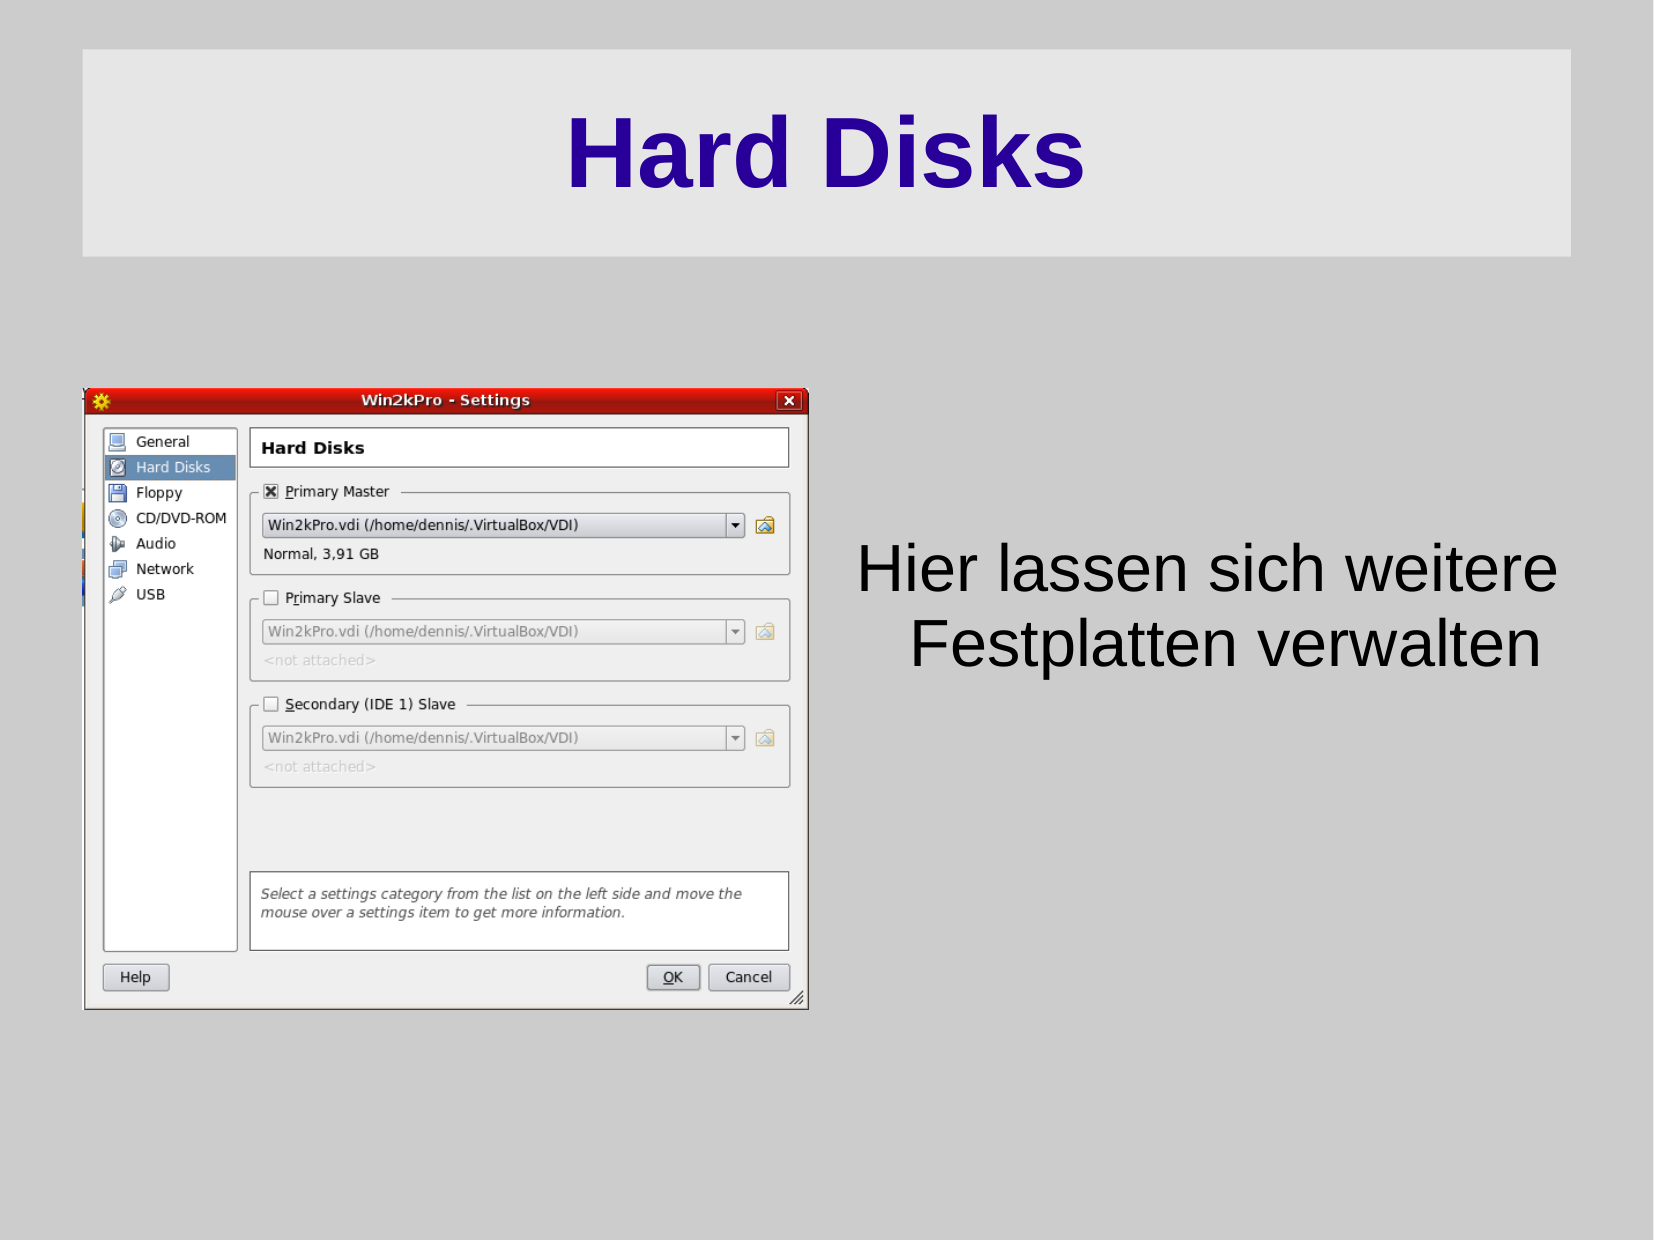

# Hard Disks
Hier lassen sich weitere Festplatten verwalten